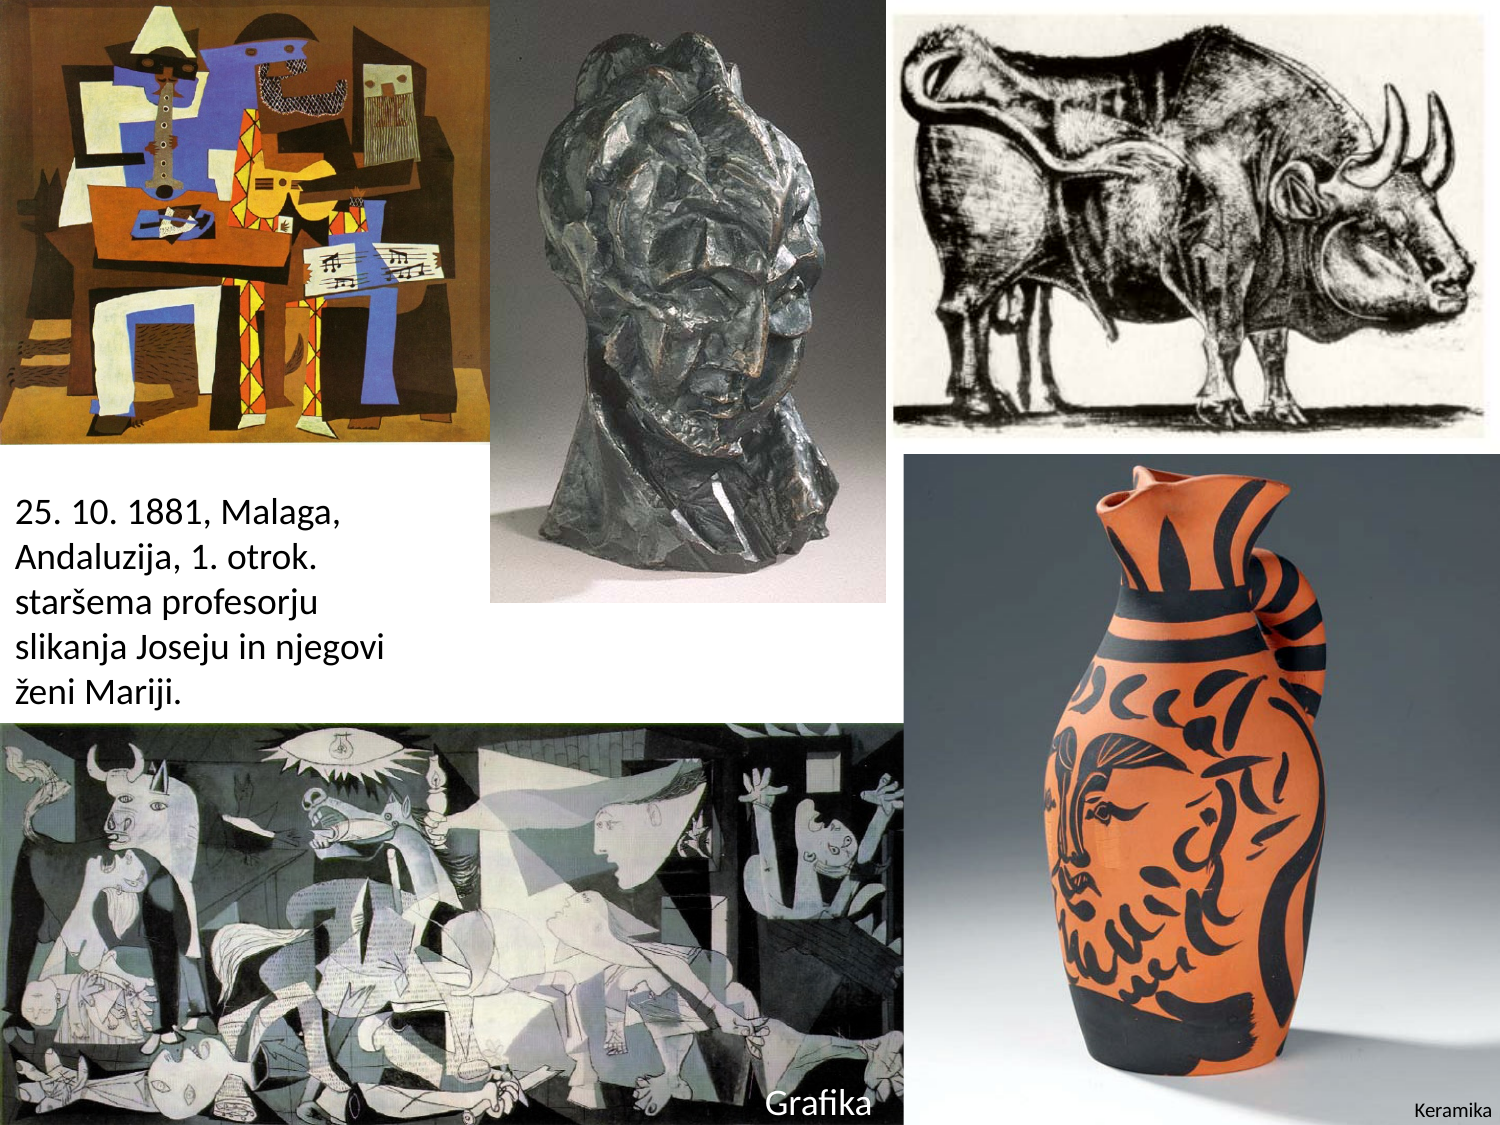

25. 10. 1881, Malaga, Andaluzija, 1. otrok.
staršema profesorju slikanja Joseju in njegovi ženi Mariji.
Grafika
Keramika